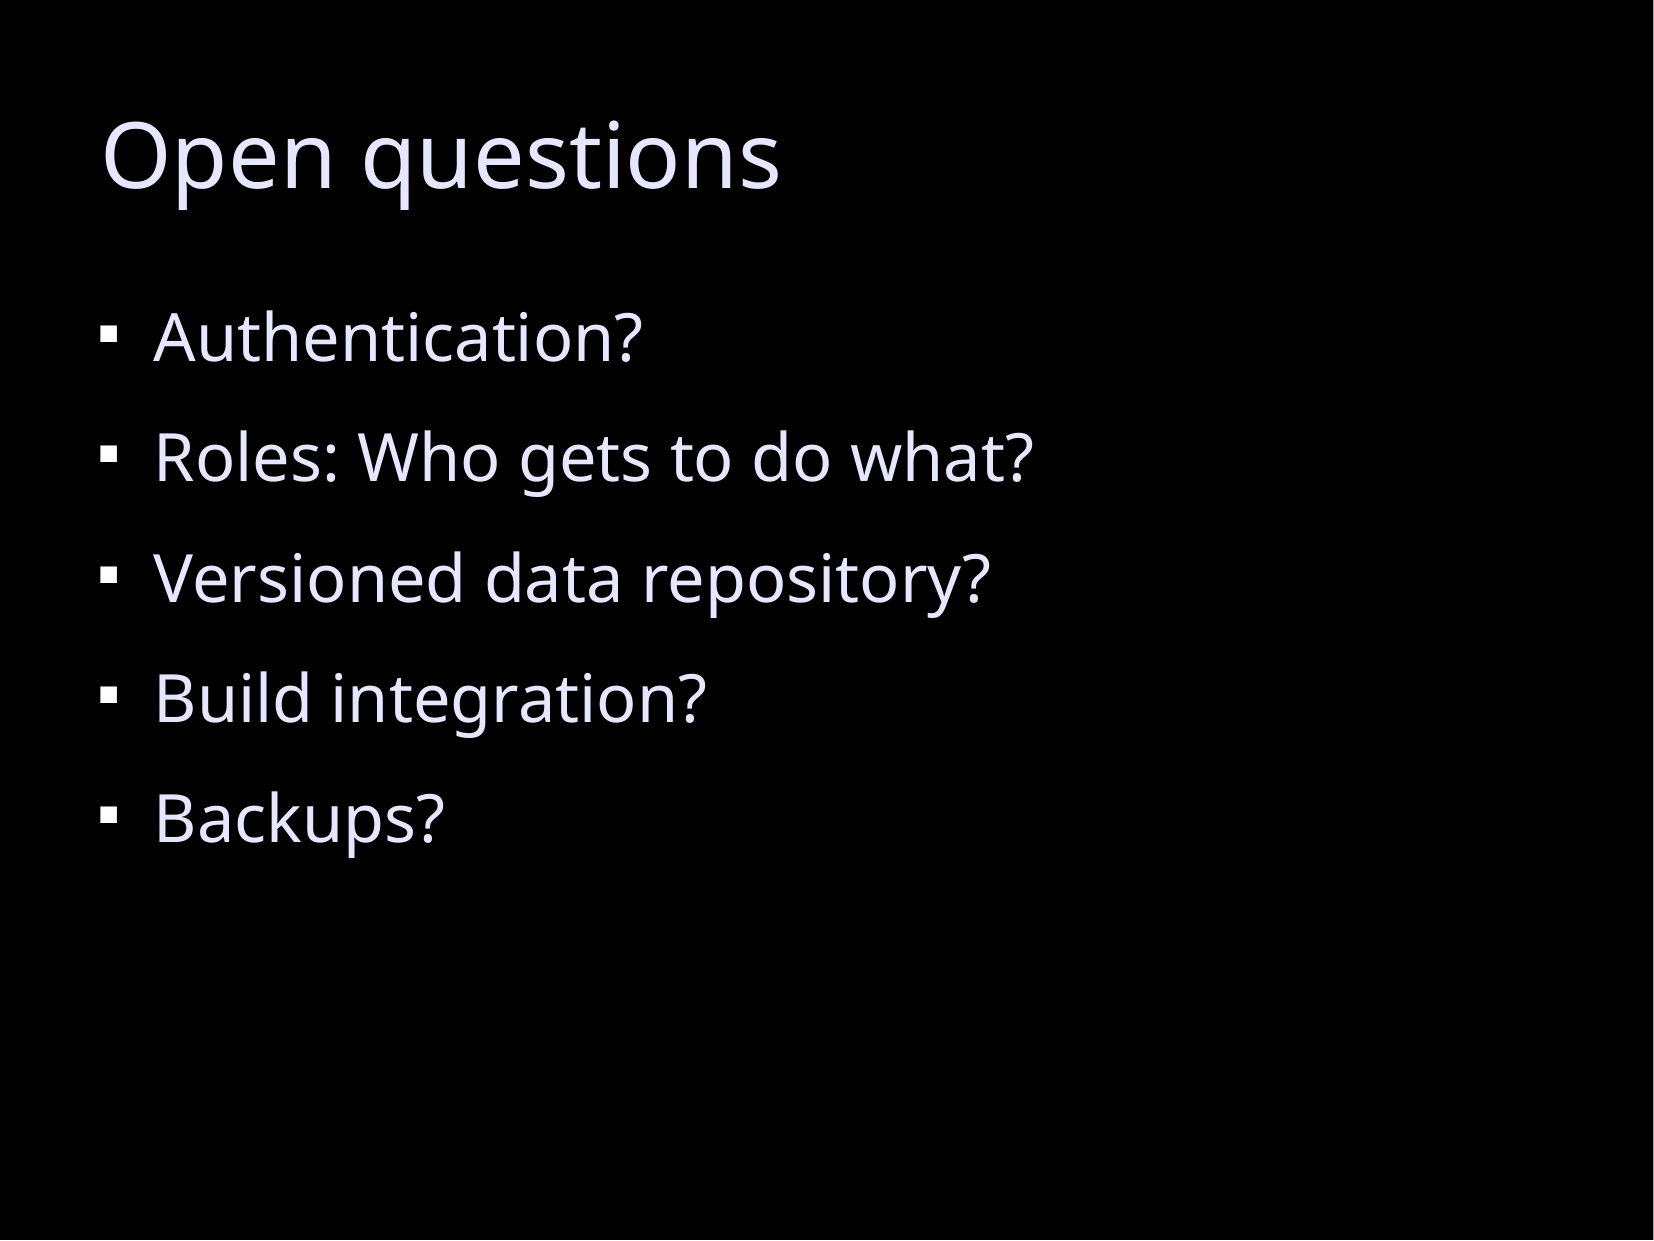

# Open questions
Authentication?
Roles: Who gets to do what?
Versioned data repository?
Build integration?
Backups?